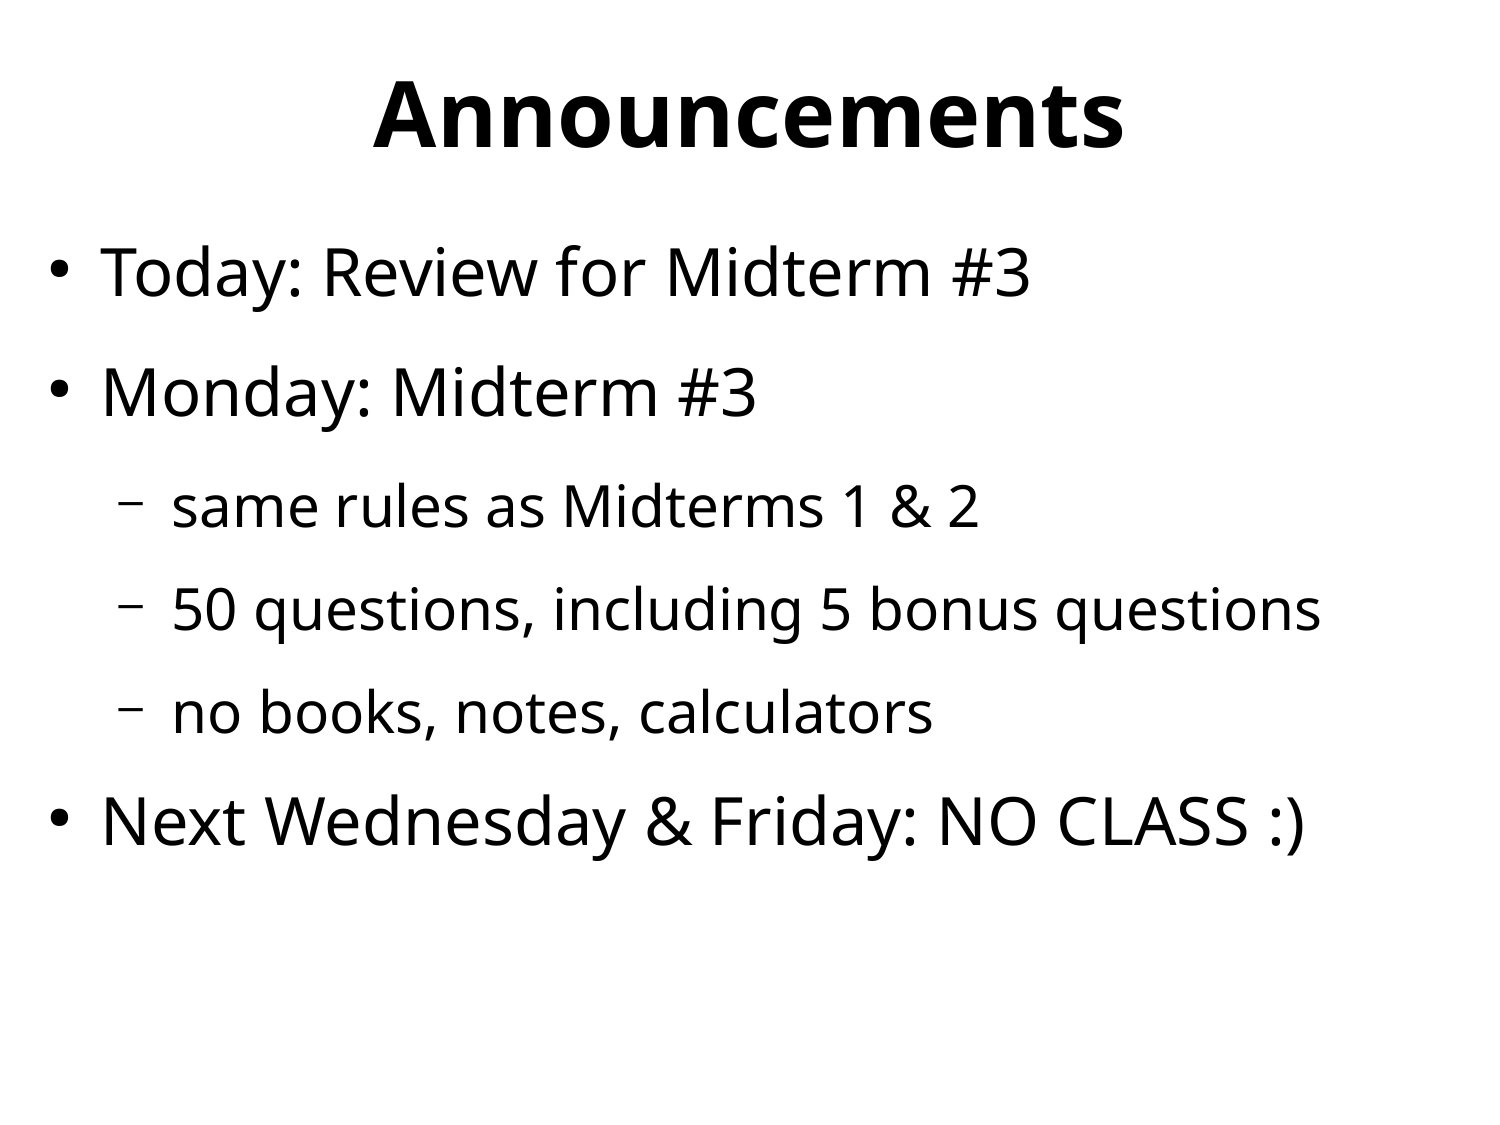

# Announcements
Today: Review for Midterm #3
Monday: Midterm #3
same rules as Midterms 1 & 2
50 questions, including 5 bonus questions
no books, notes, calculators
Next Wednesday & Friday: NO CLASS :)